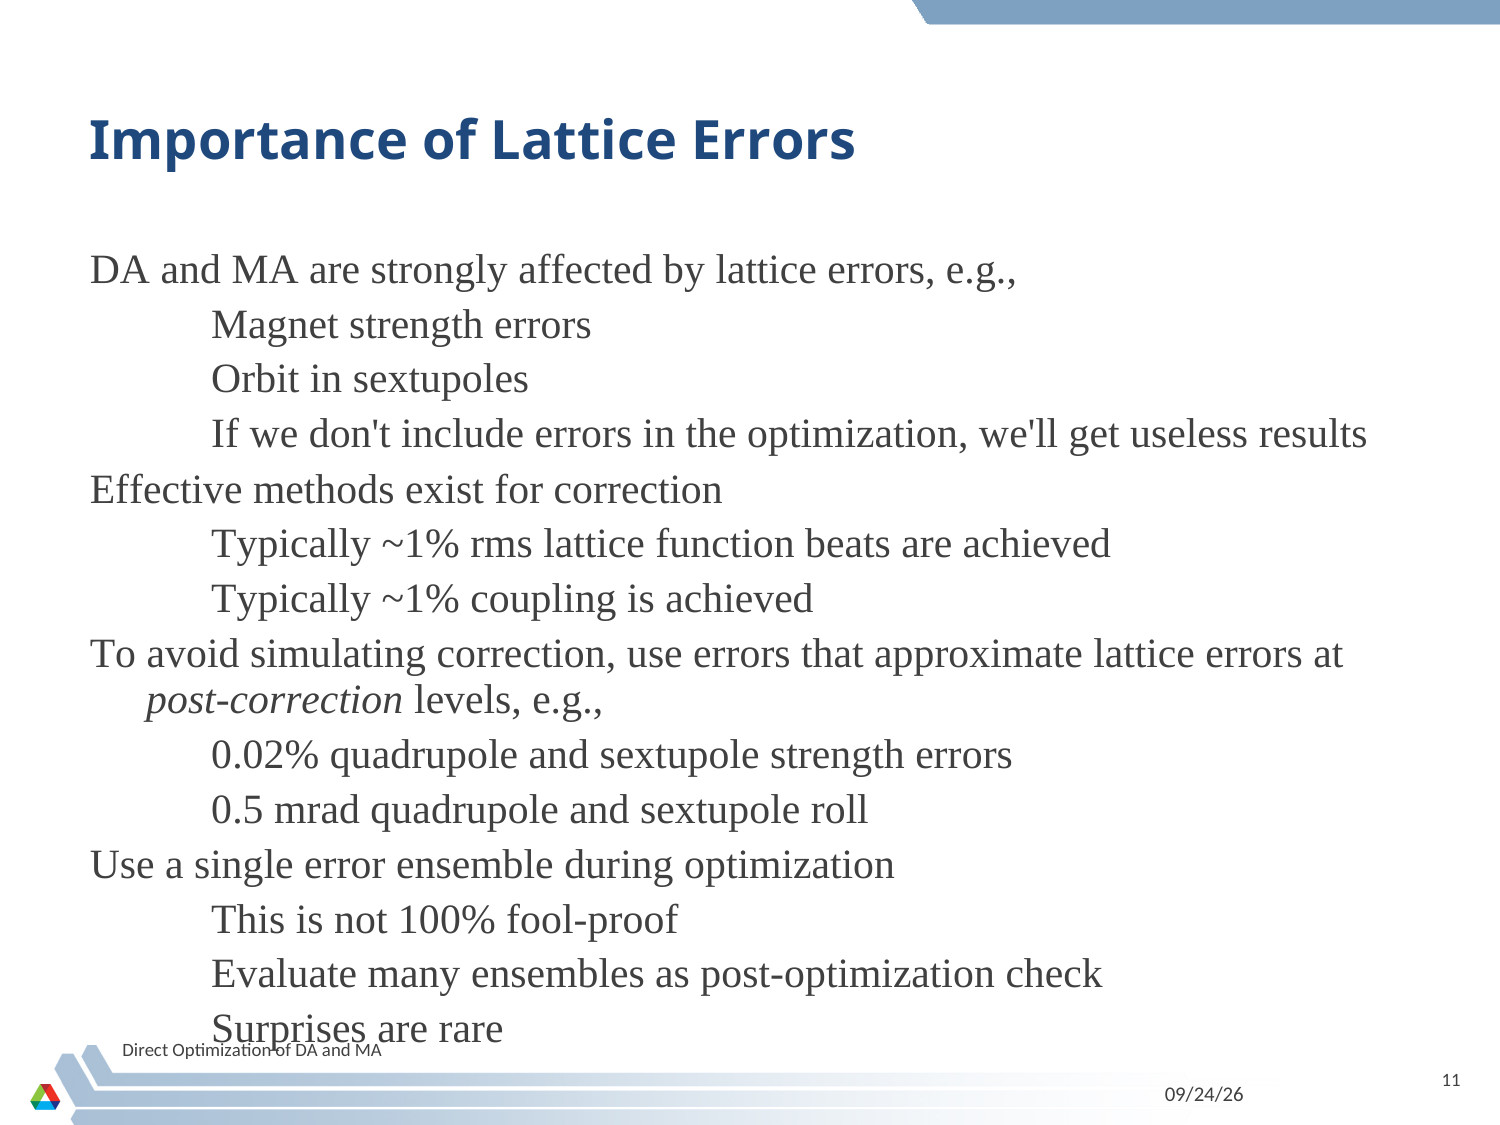

# Importance of Lattice Errors
DA and MA are strongly affected by lattice errors, e.g.,
Magnet strength errors
Orbit in sextupoles
If we don't include errors in the optimization, we'll get useless results
Effective methods exist for correction
Typically ~1% rms lattice function beats are achieved
Typically ~1% coupling is achieved
To avoid simulating correction, use errors that approximate lattice errors at post-correction levels, e.g.,
0.02% quadrupole and sextupole strength errors
0.5 mrad quadrupole and sextupole roll
Use a single error ensemble during optimization
This is not 100% fool-proof
Evaluate many ensembles as post-optimization check
Surprises are rare
Direct Optimization of DA and MA
11
1M. Belgrounne et al., Proc. PAC03, 896-898 (2003).